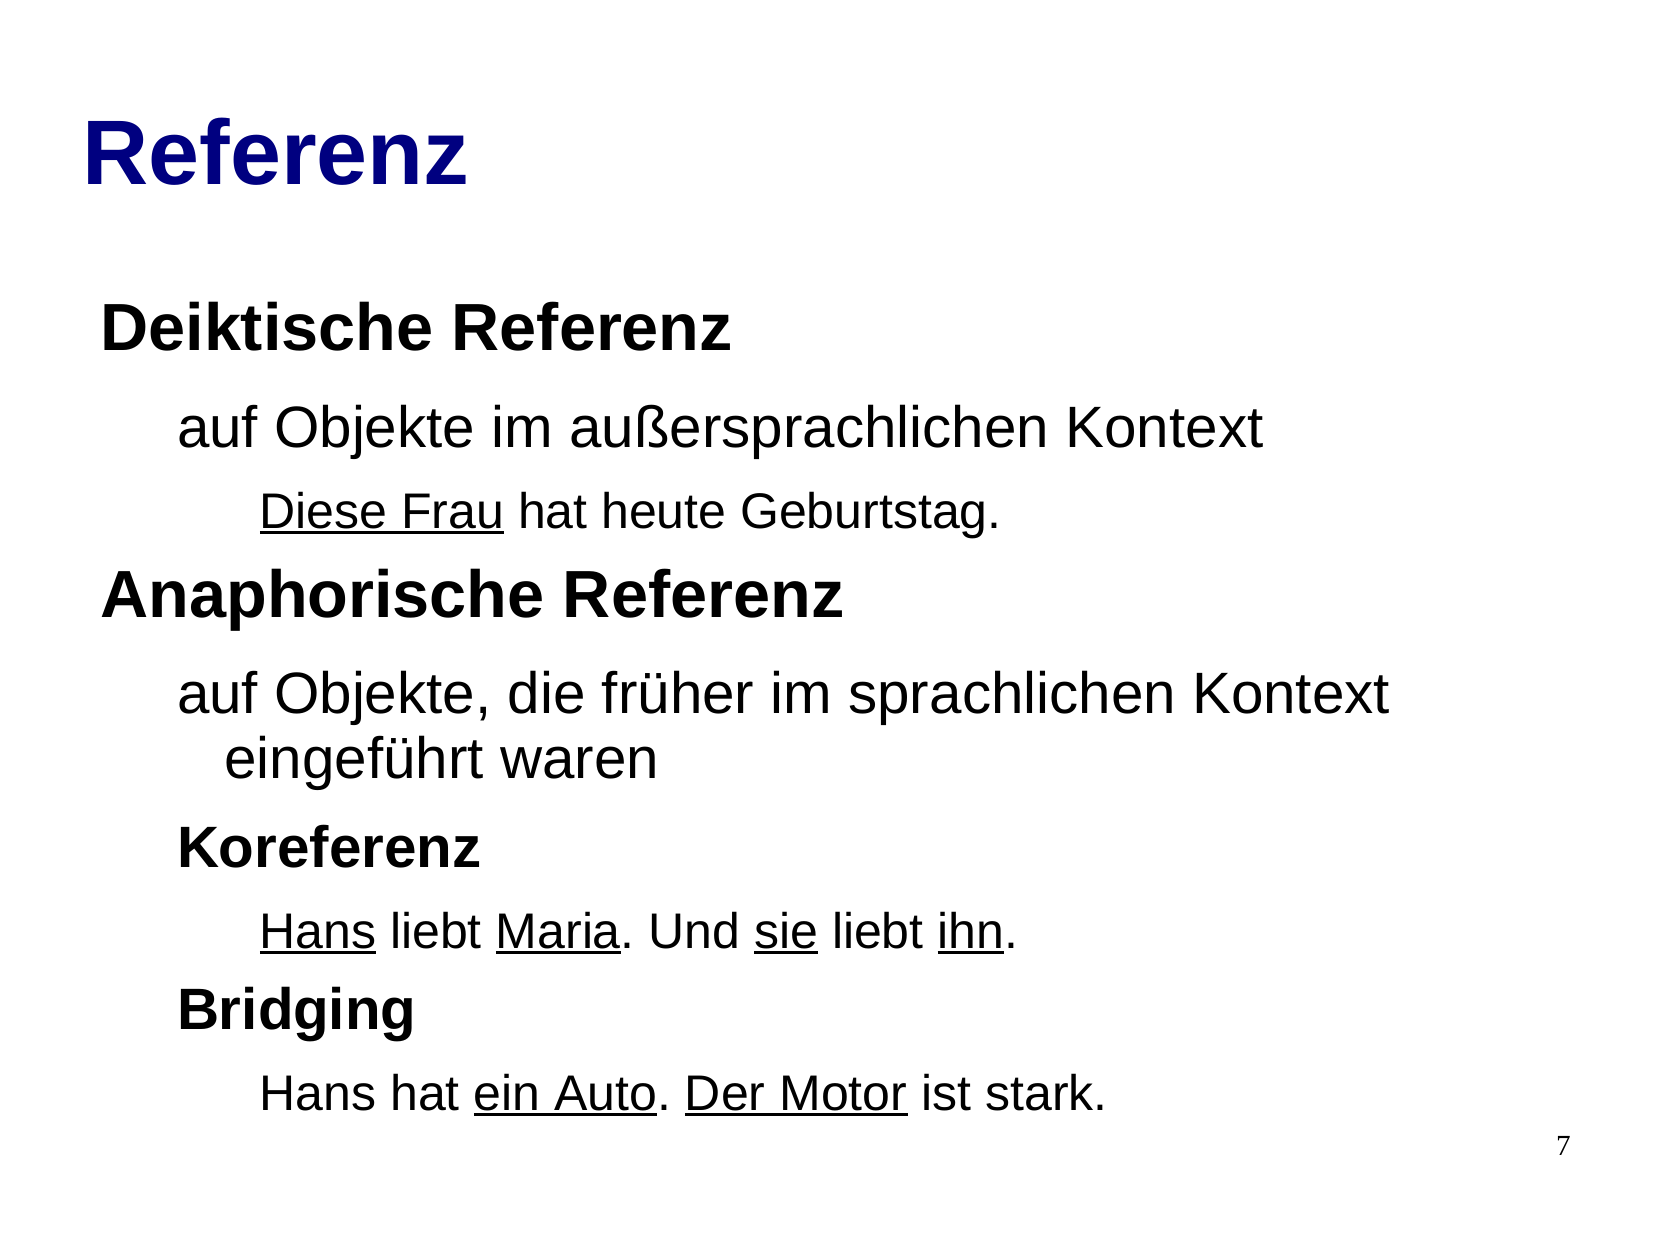

# Referenz
Deiktische Referenz
auf Objekte im außersprachlichen Kontext
Diese Frau hat heute Geburtstag.
Anaphorische Referenz
auf Objekte, die früher im sprachlichen Kontext eingeführt waren
Koreferenz
Hans liebt Maria. Und sie liebt ihn.
Bridging
Hans hat ein Auto. Der Motor ist stark.
7